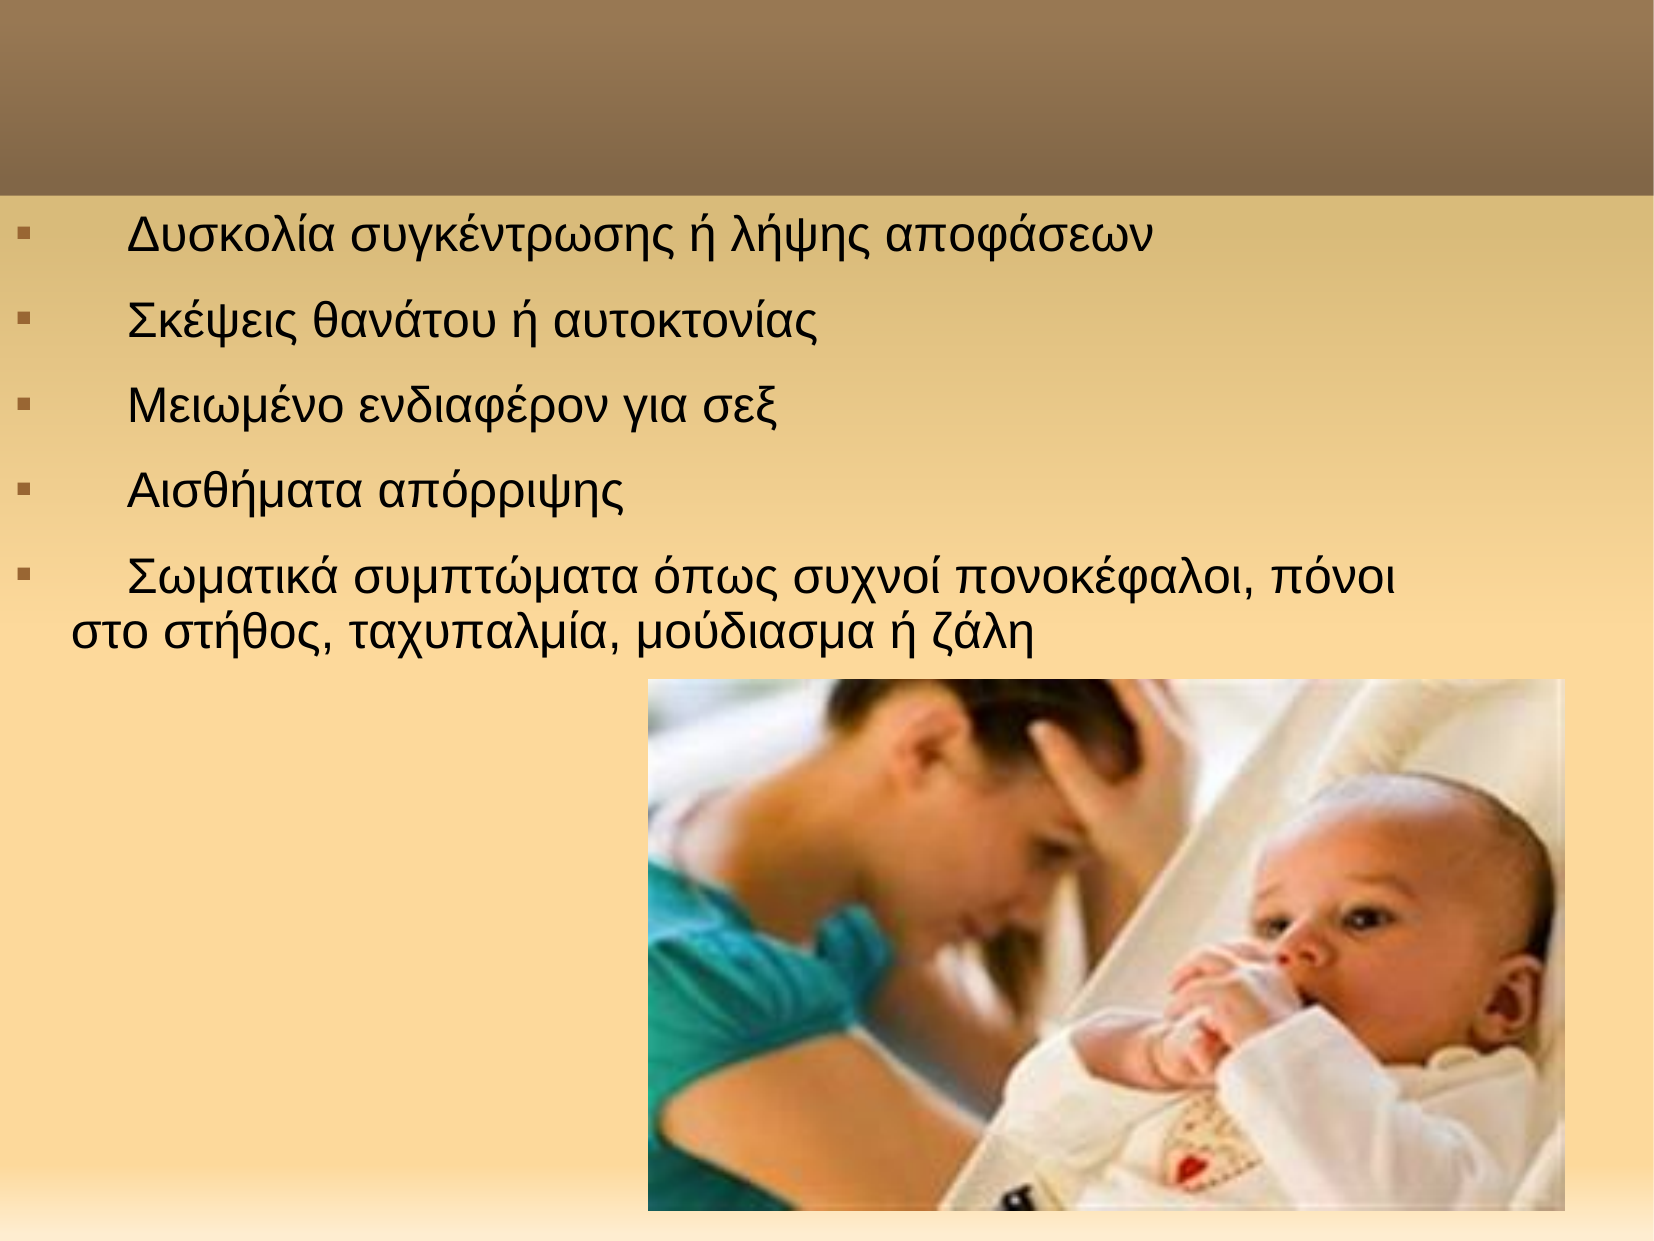

# Δυσκολία συγκέντρωσης ή λήψης αποφάσεων
 Σκέψεις θανάτου ή αυτοκτονίας
 Μειωμένο ενδιαφέρον για σεξ
 Αισθήματα απόρριψης
 Σωματικά συμπτώματα όπως συχνοί πονοκέφαλοι, πόνοι στο στήθος, ταχυπαλμία, μούδιασμα ή ζάλη